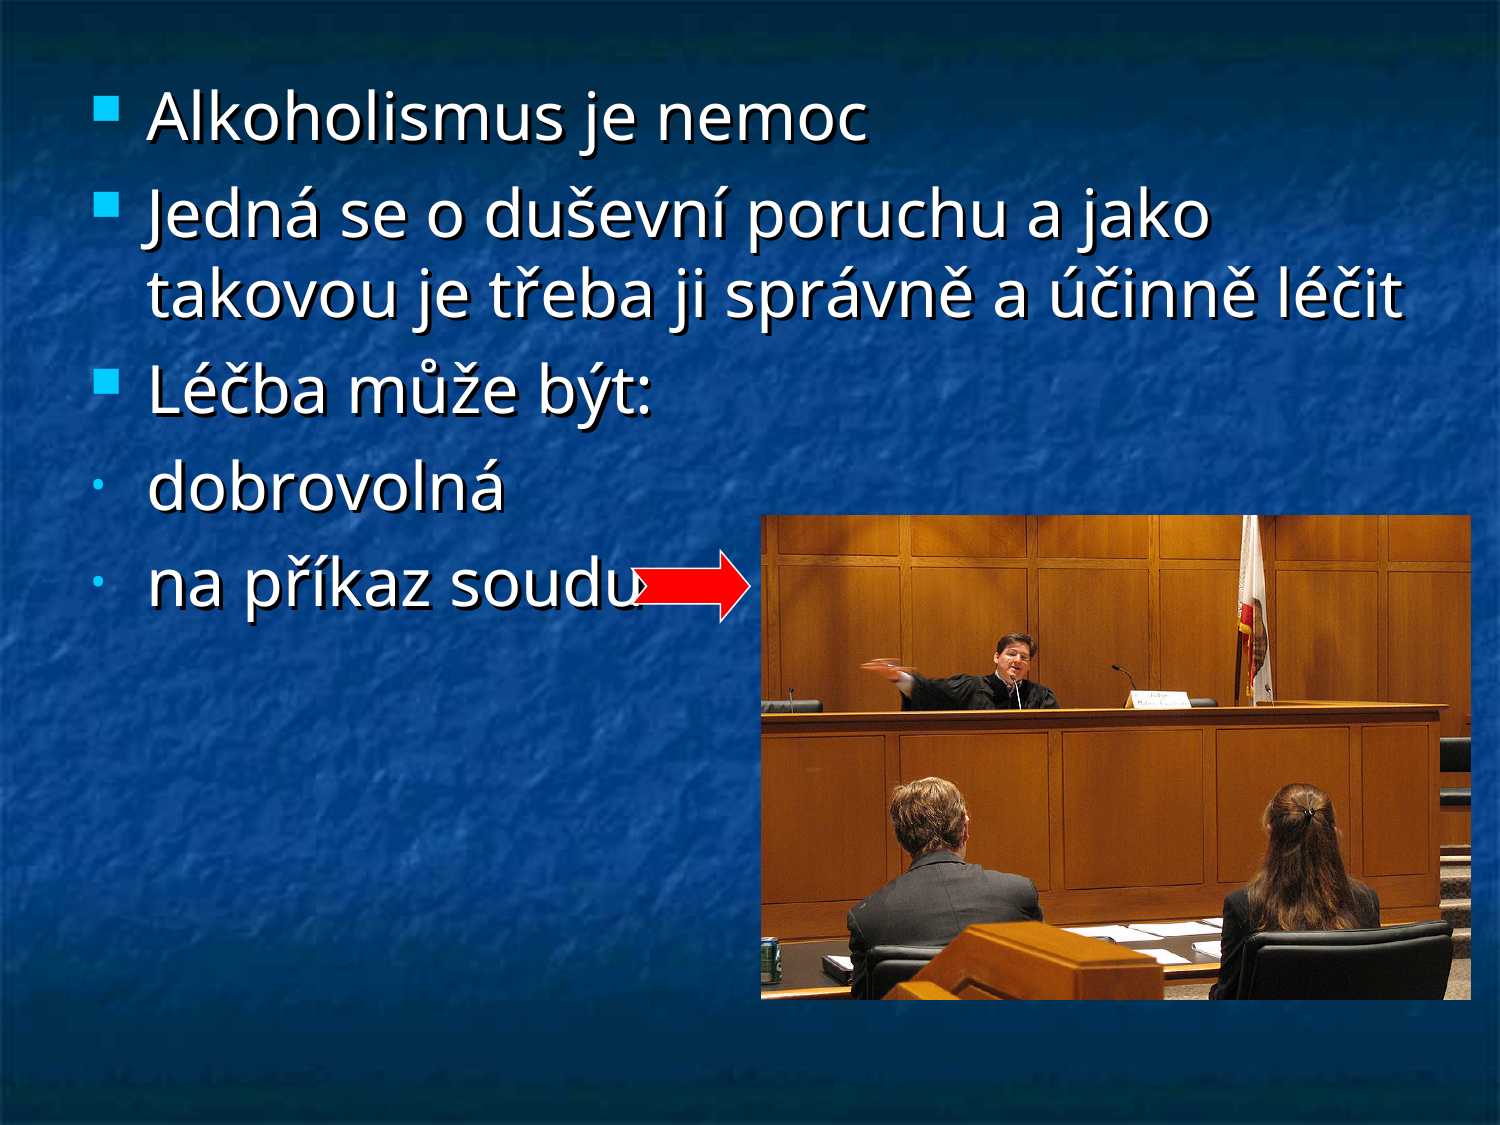

# Alkoholismus je nemoc
Jedná se o duševní poruchu a jako takovou je třeba ji správně a účinně léčit
Léčba může být:
dobrovolná
na příkaz soudu